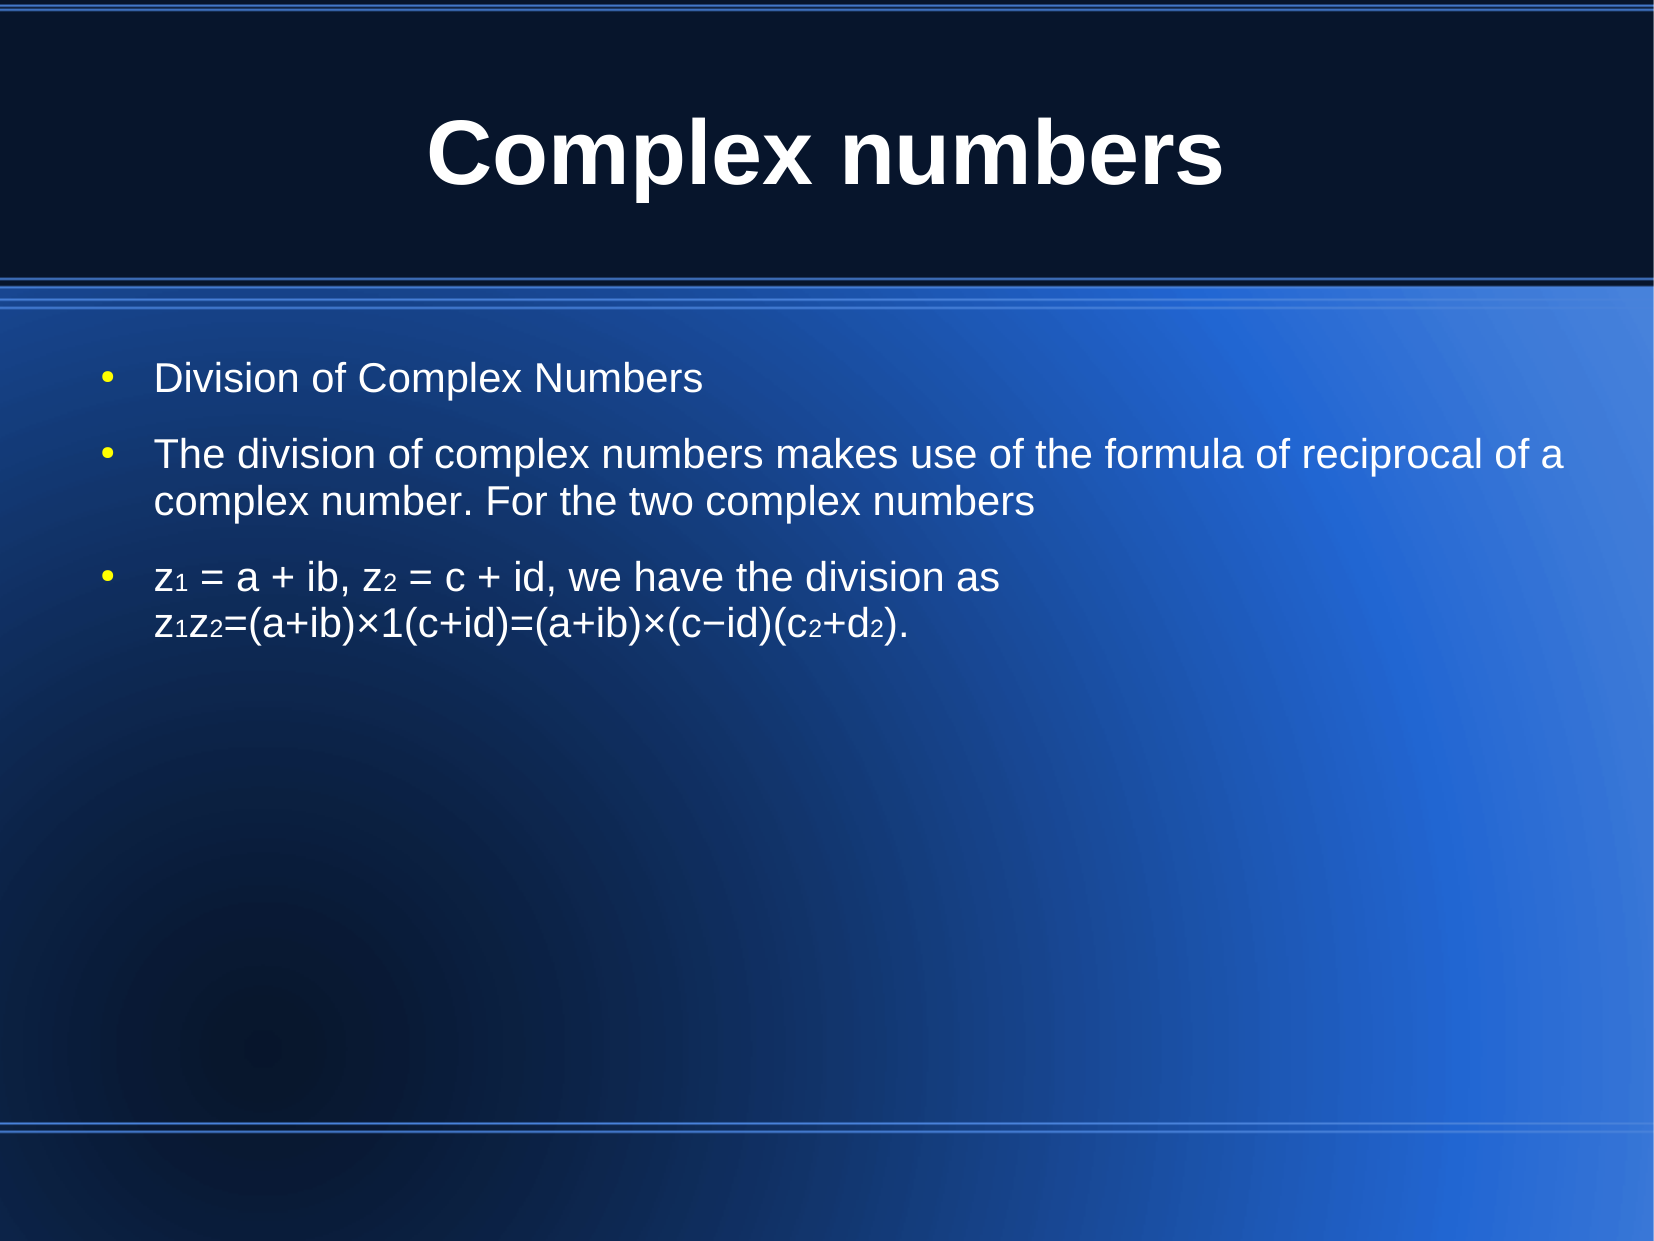

# Complex numbers
Division of Complex Numbers
The division of complex numbers makes use of the formula of reciprocal of a complex number. For the two complex numbers
z1 = a + ib, z2 = c + id, we have the division as z1z2=(a+ib)×1(c+id)=(a+ib)×(c−id)(c2+d2).